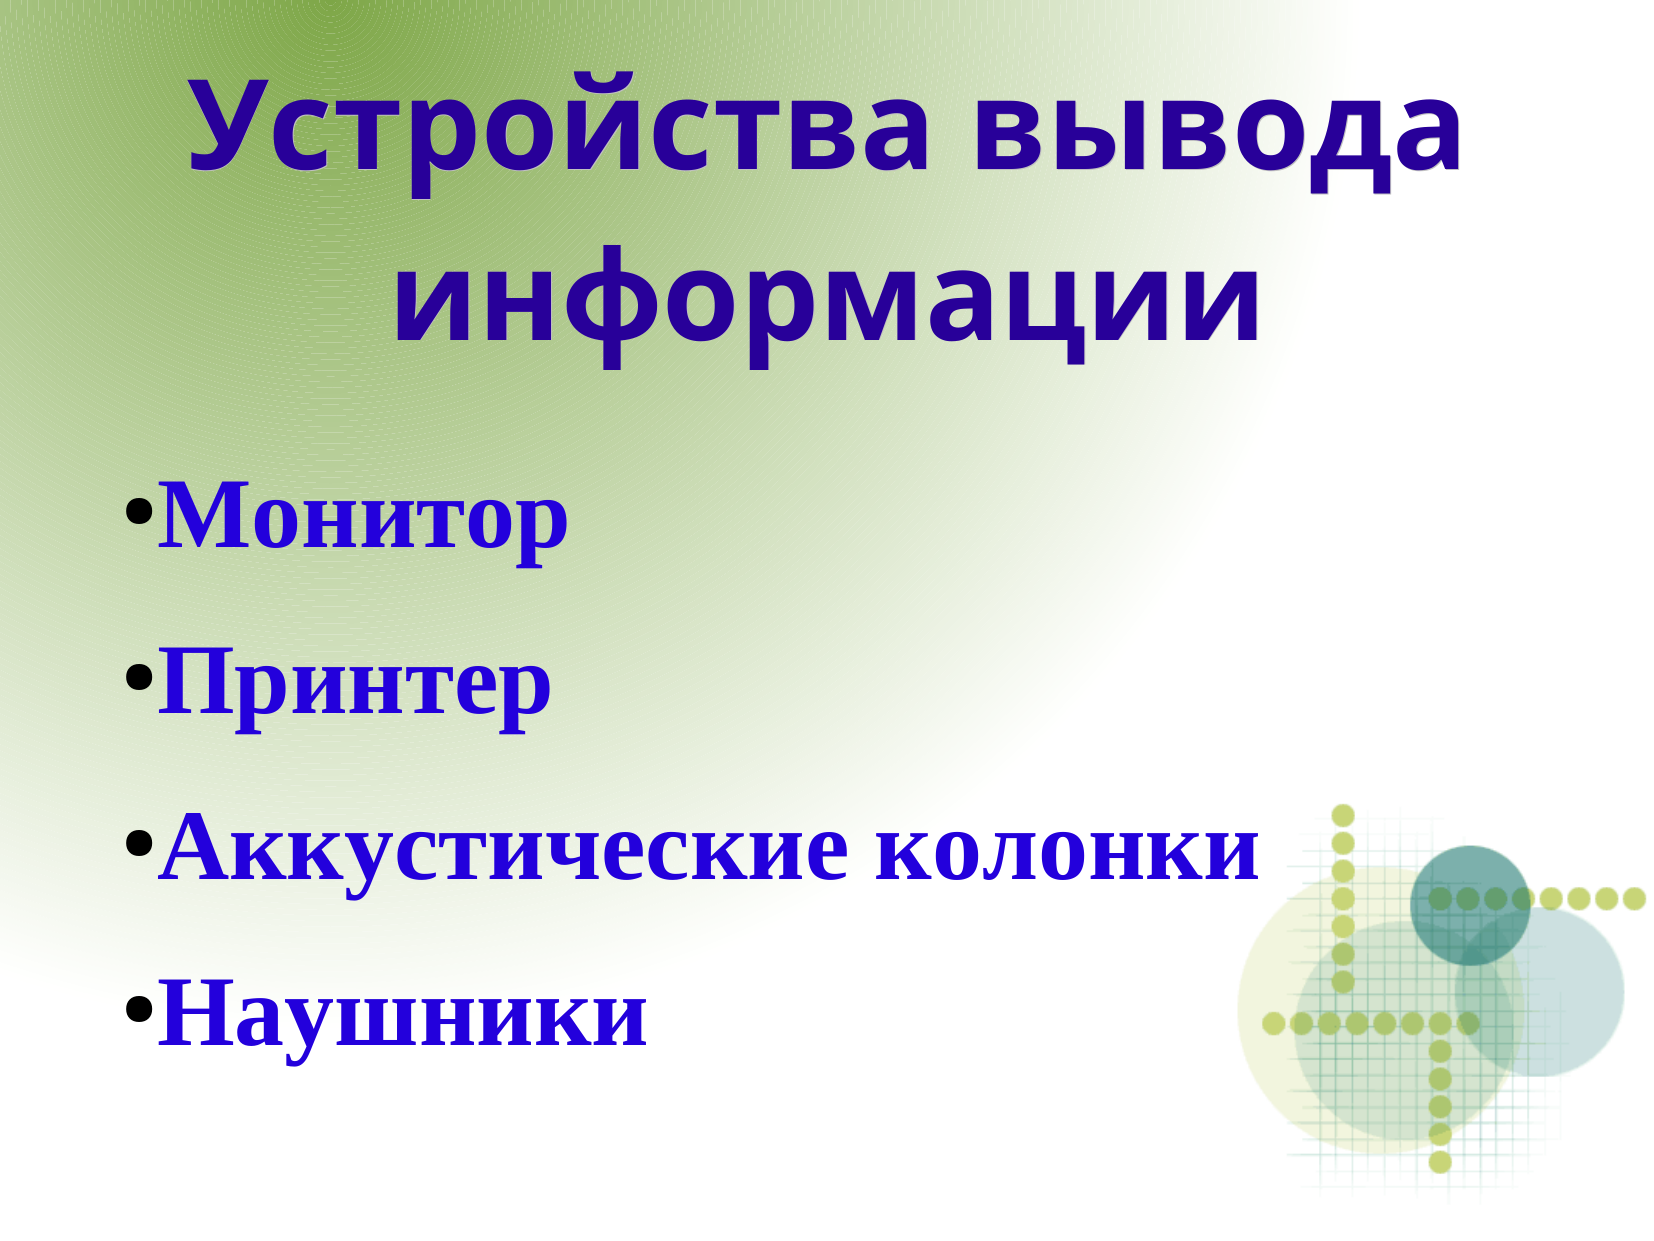

# Устройства вывода информации
Монитор
Принтер
Аккустические колонки
Наушники